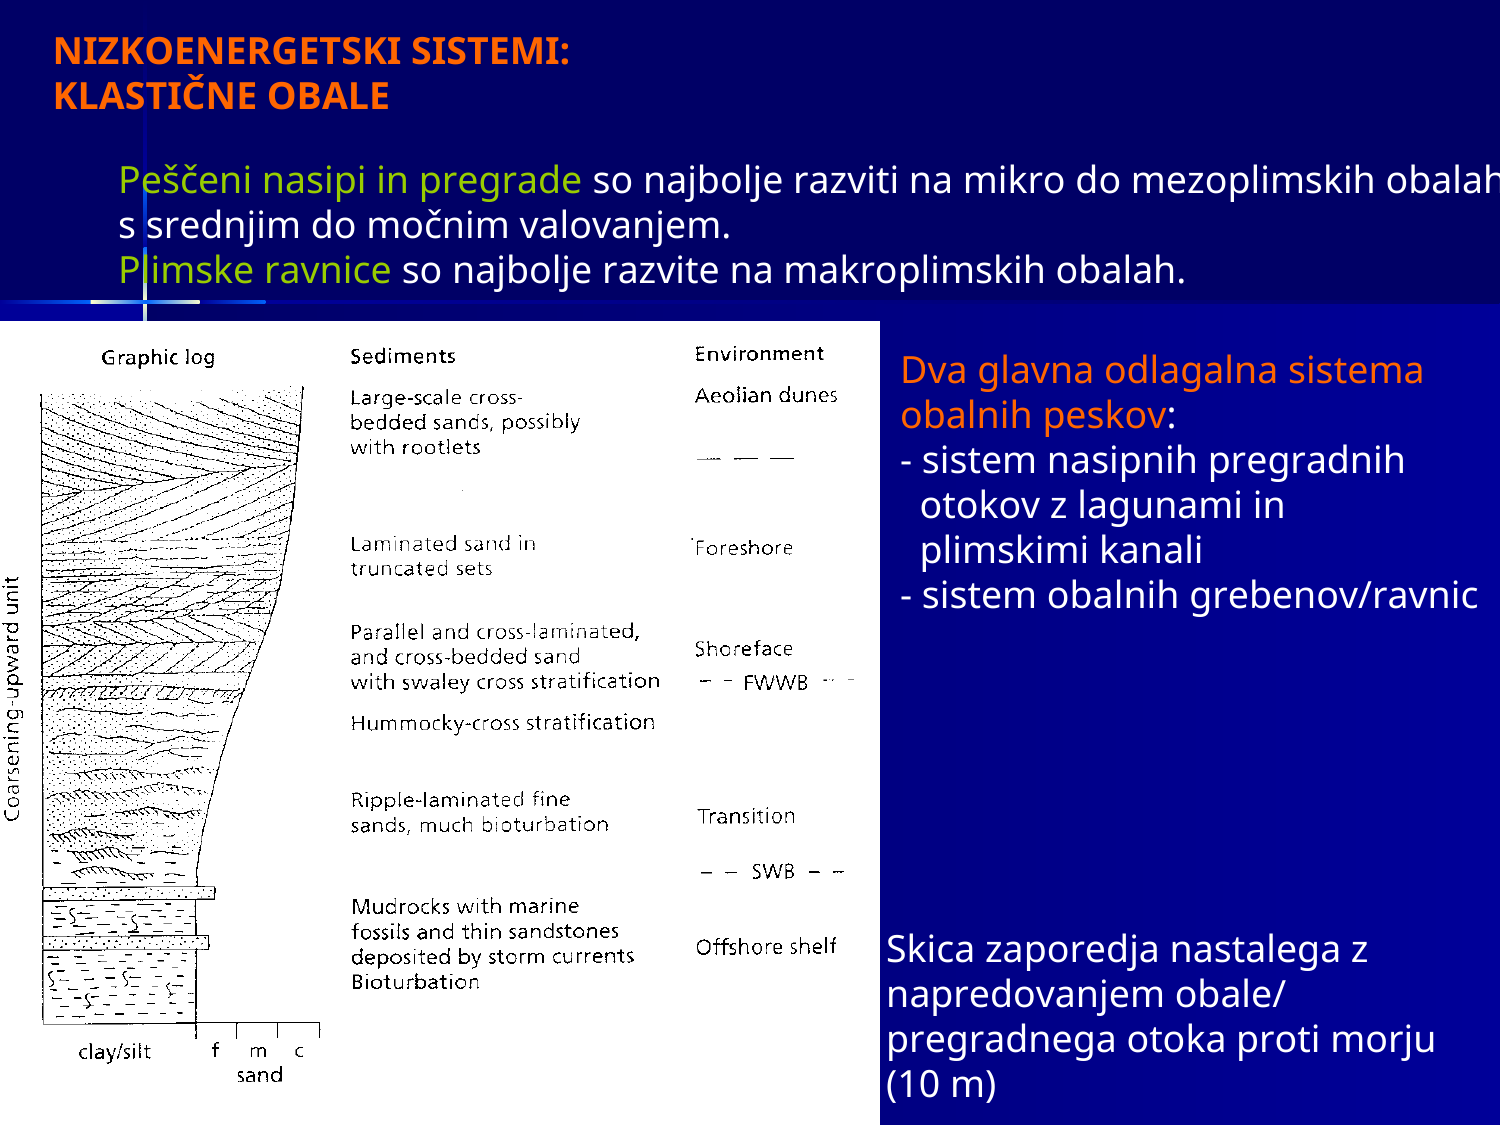

NIZKOENERGETSKI SISTEMI:
KLASTIČNE OBALE
Peščeni nasipi in pregrade so najbolje razviti na mikro do mezoplimskih obalah
s srednjim do močnim valovanjem.
Plimske ravnice so najbolje razvite na makroplimskih obalah.
Dva glavna odlagalna sistema
obalnih peskov:
- sistem nasipnih pregradnih
 otokov z lagunami in
 plimskimi kanali
- sistem obalnih grebenov/ravnic
Skica zaporedja nastalega z
napredovanjem obale/
pregradnega otoka proti morju
(10 m)